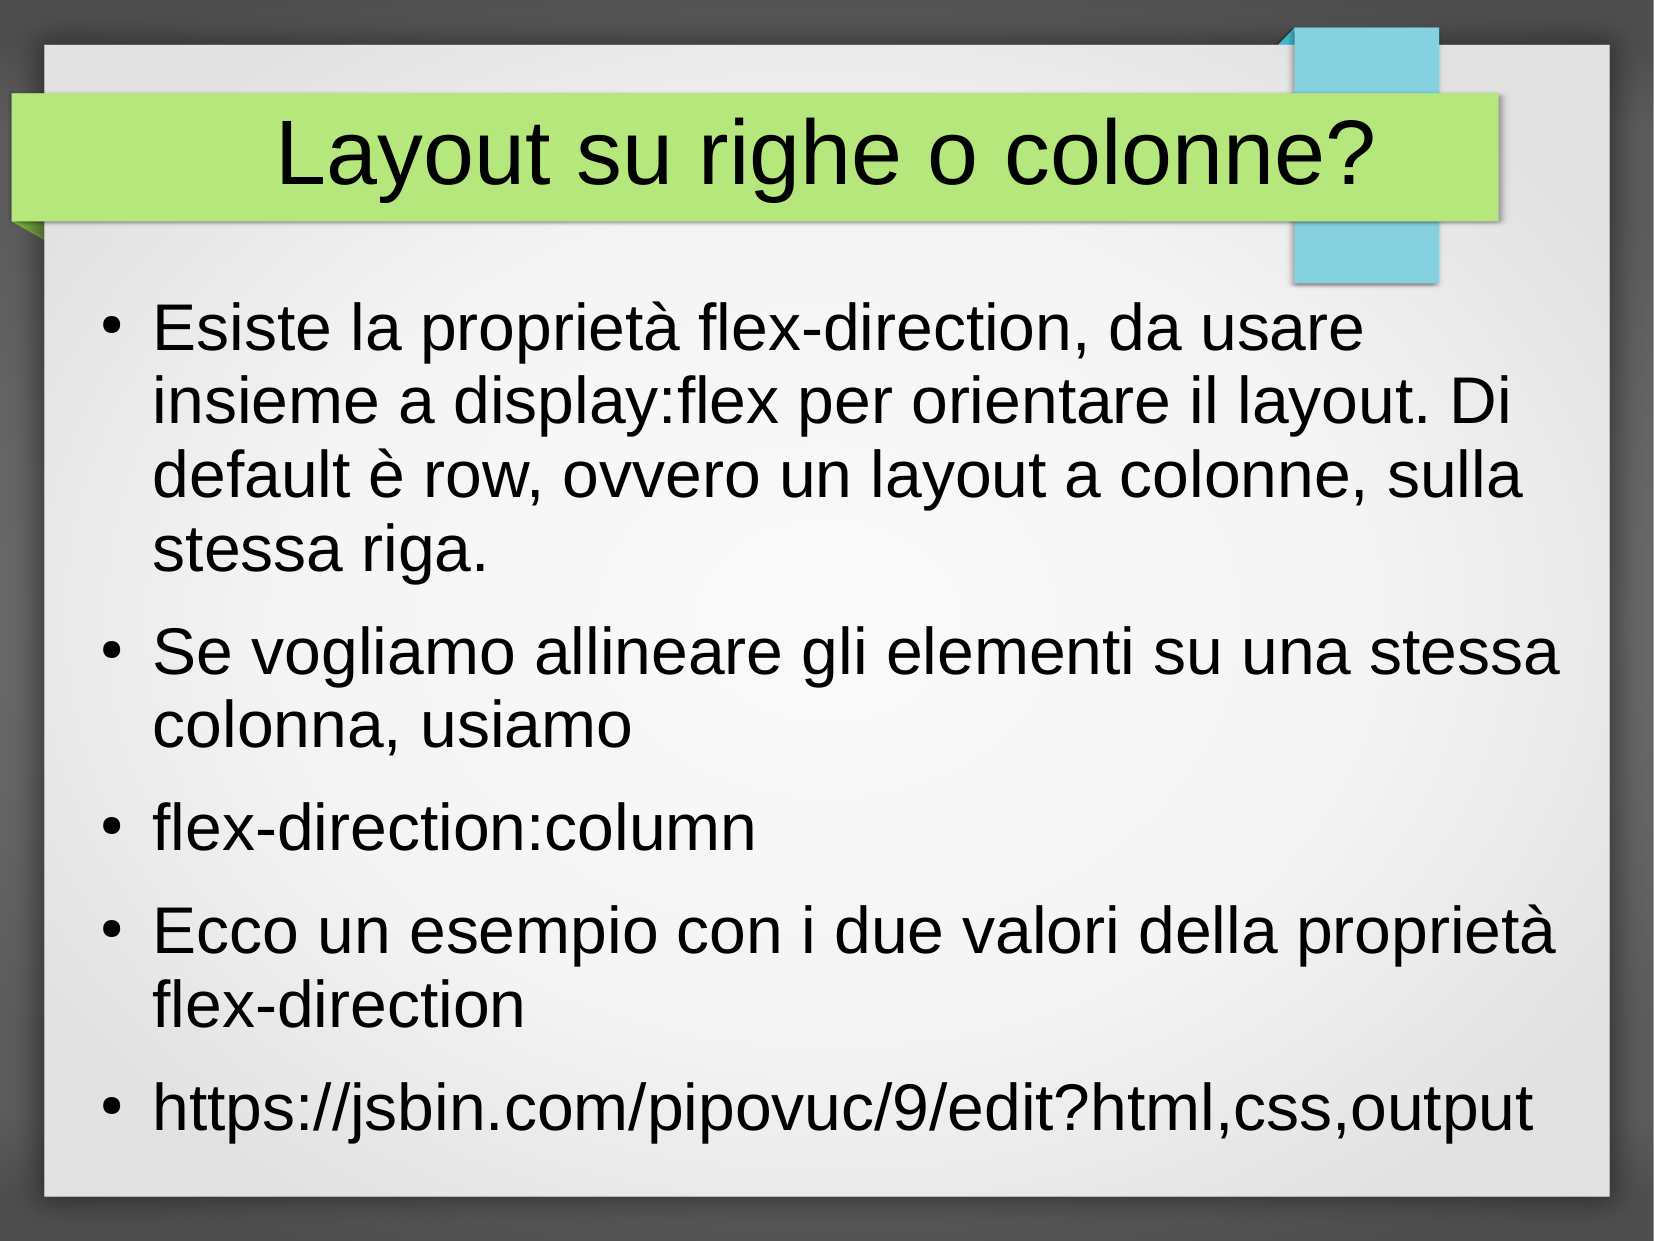

# Layout su righe o colonne?
Esiste la proprietà flex-direction, da usare insieme a display:flex per orientare il layout. Di default è row, ovvero un layout a colonne, sulla stessa riga.
Se vogliamo allineare gli elementi su una stessa colonna, usiamo
flex-direction:column
Ecco un esempio con i due valori della proprietà flex-direction
https://jsbin.com/pipovuc/9/edit?html,css,output